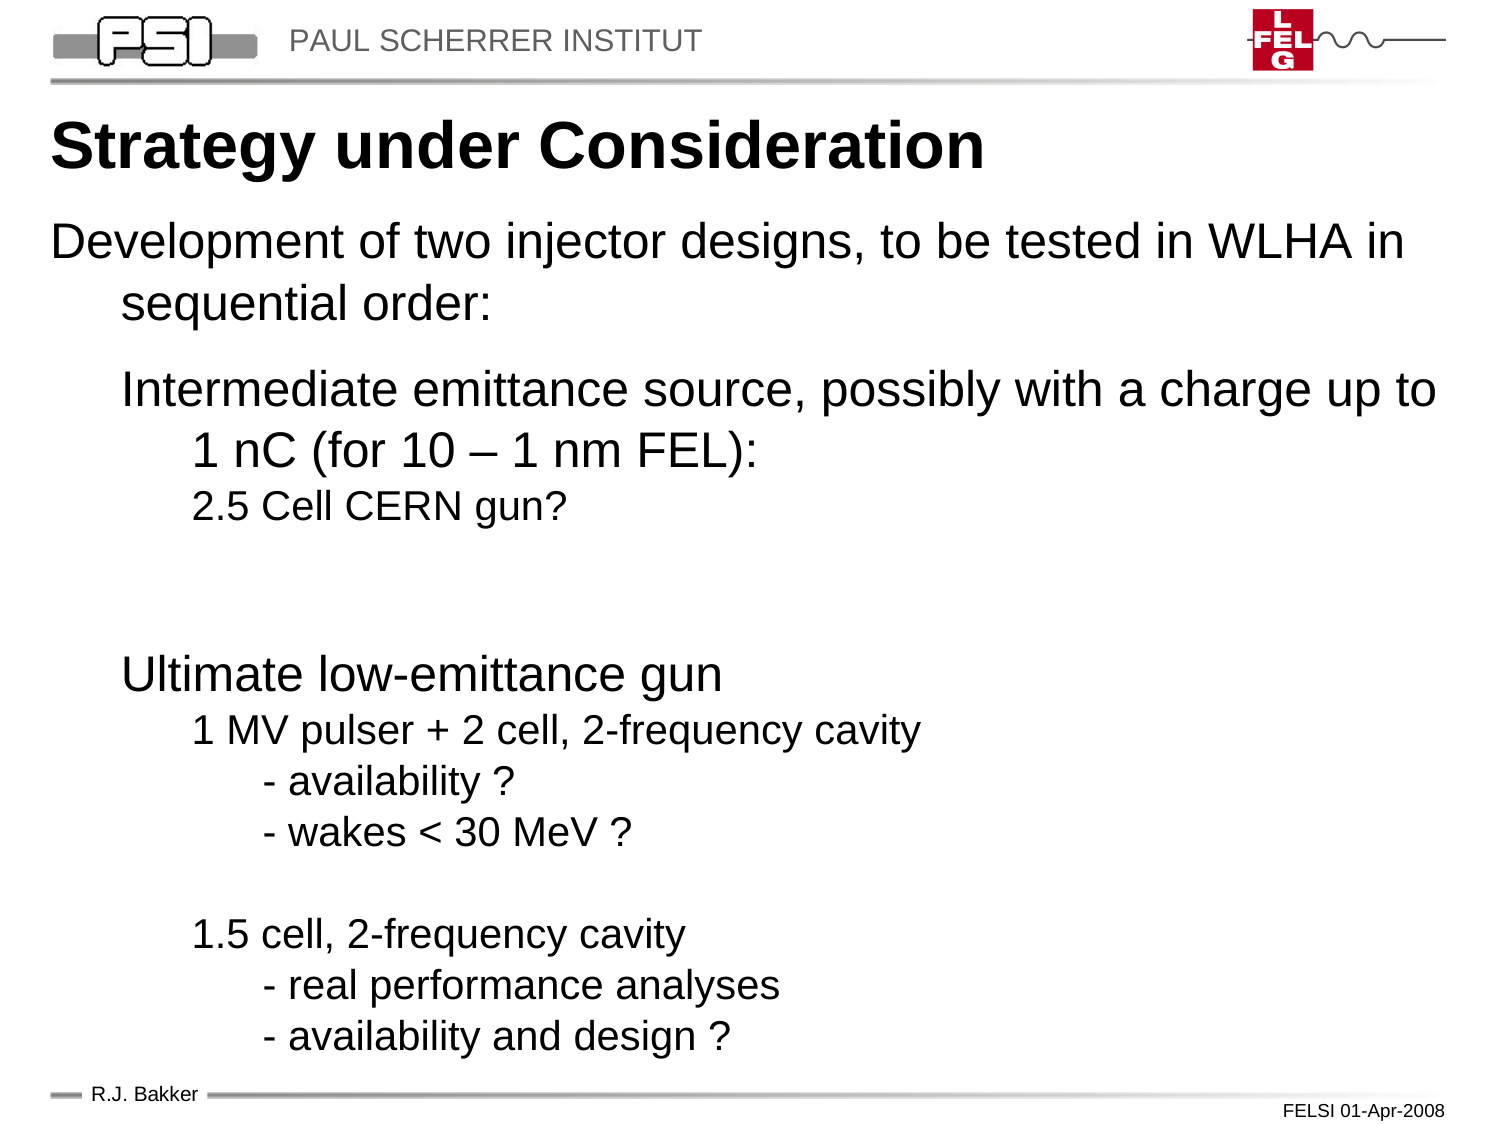

# Strategy under Consideration
Development of two injector designs, to be tested in WLHA in sequential order:
Intermediate emittance source, possibly with a charge up to 1 nC (for 10 – 1 nm FEL):
2.5 Cell CERN gun?
Ultimate low-emittance gun
1 MV pulser + 2 cell, 2-frequency cavity
- availability ?
- wakes < 30 MeV ?
1.5 cell, 2-frequency cavity
- real performance analyses
- availability and design ?